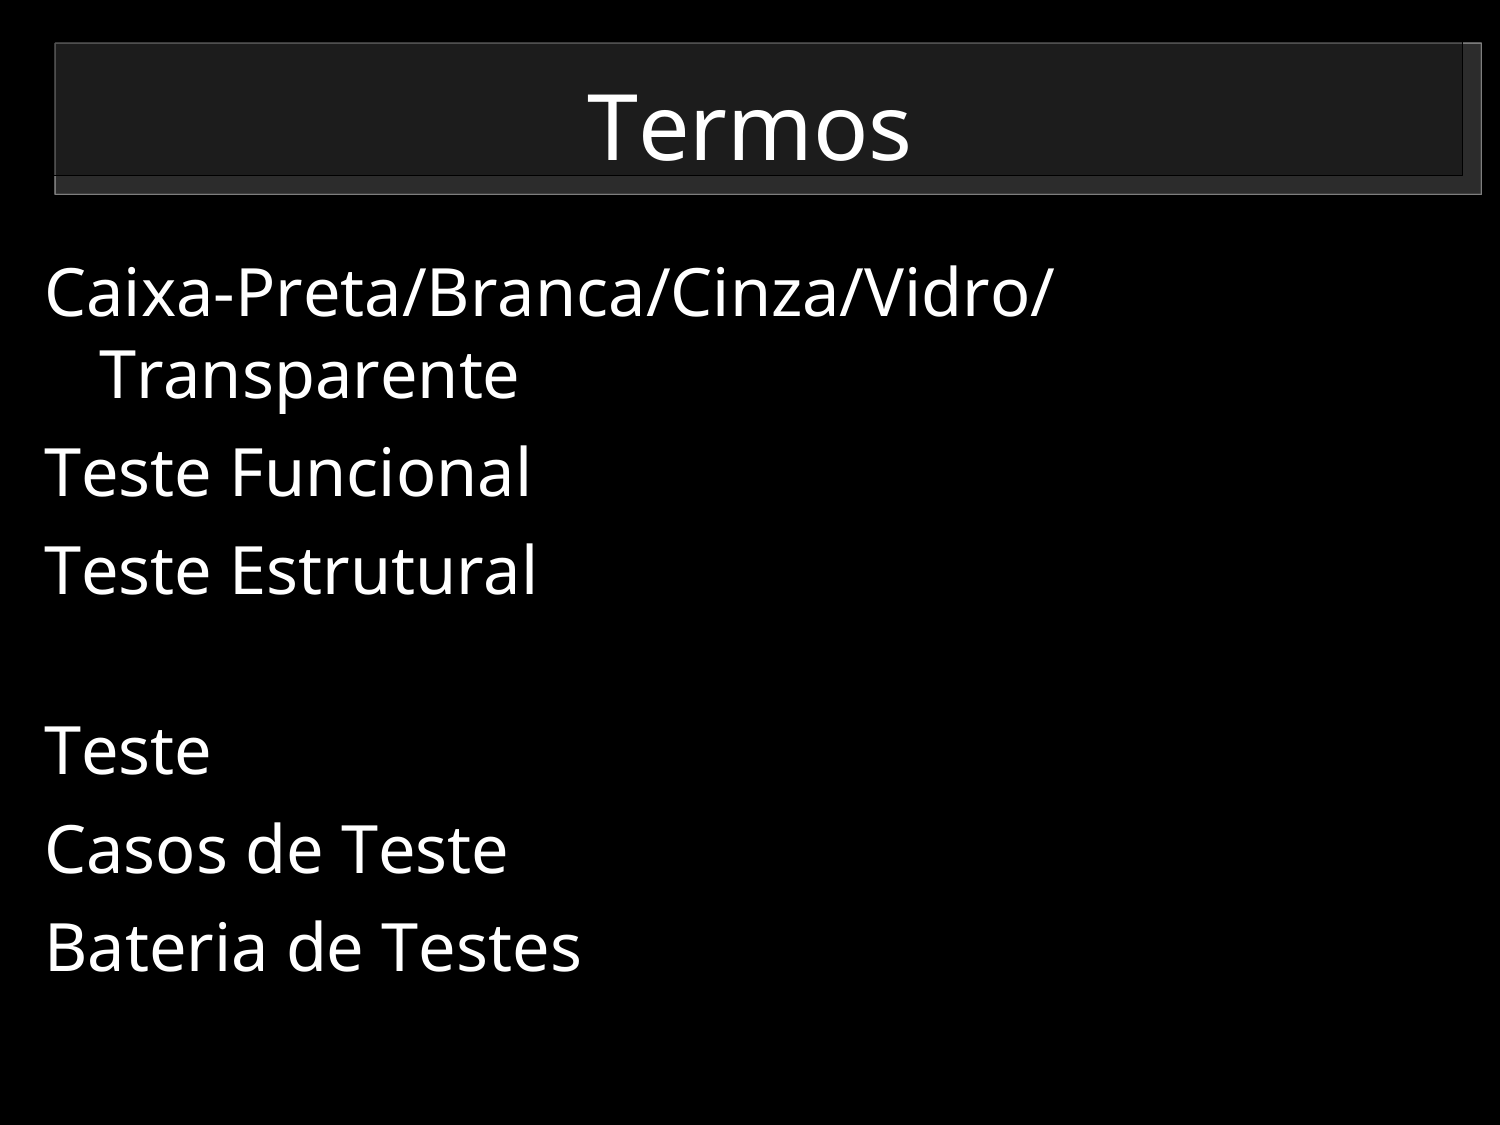

# Termos
Caixa-Preta/Branca/Cinza/Vidro/Transparente
Teste Funcional
Teste Estrutural
Teste
Casos de Teste
Bateria de Testes